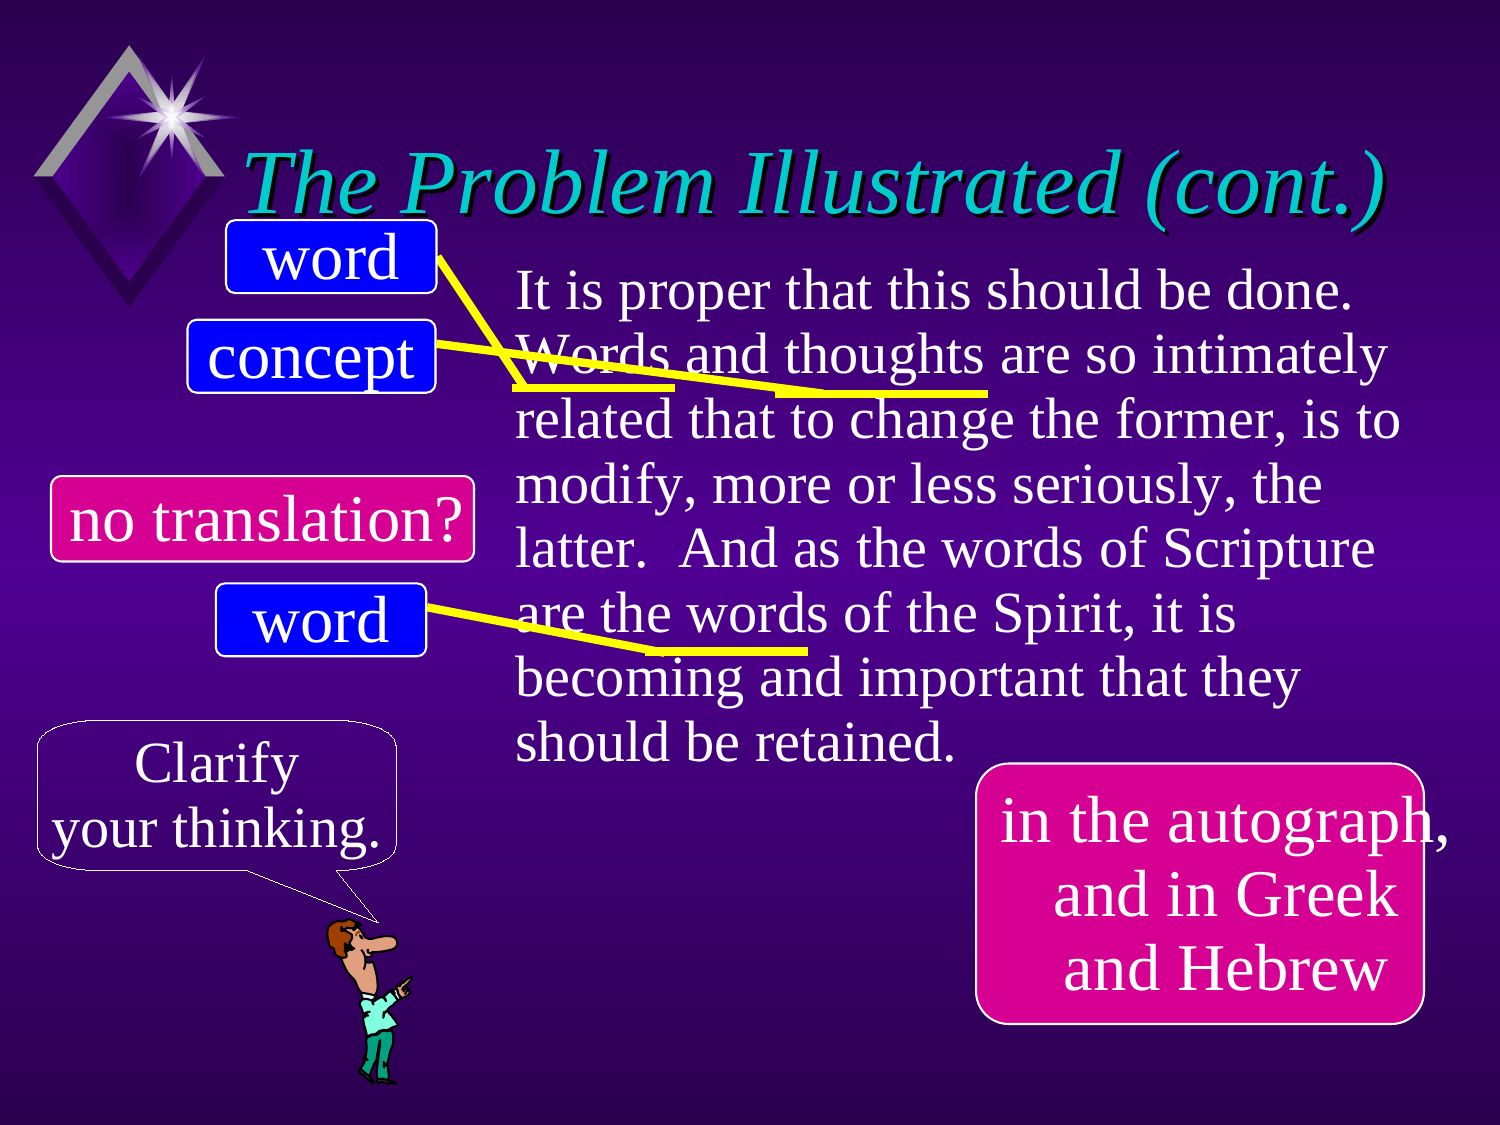

# The Problem Illustrated (cont.)
word
It is proper that this should be done. Words and thoughts are so intimately related that to change the former, is to modify, more or less seriously, the latter. And as the words of Scripture are the words of the Spirit, it is becoming and important that they should be retained.
concept
no translation?
word
Clarify
your thinking.
in the autograph,
and in Greek
and Hebrew